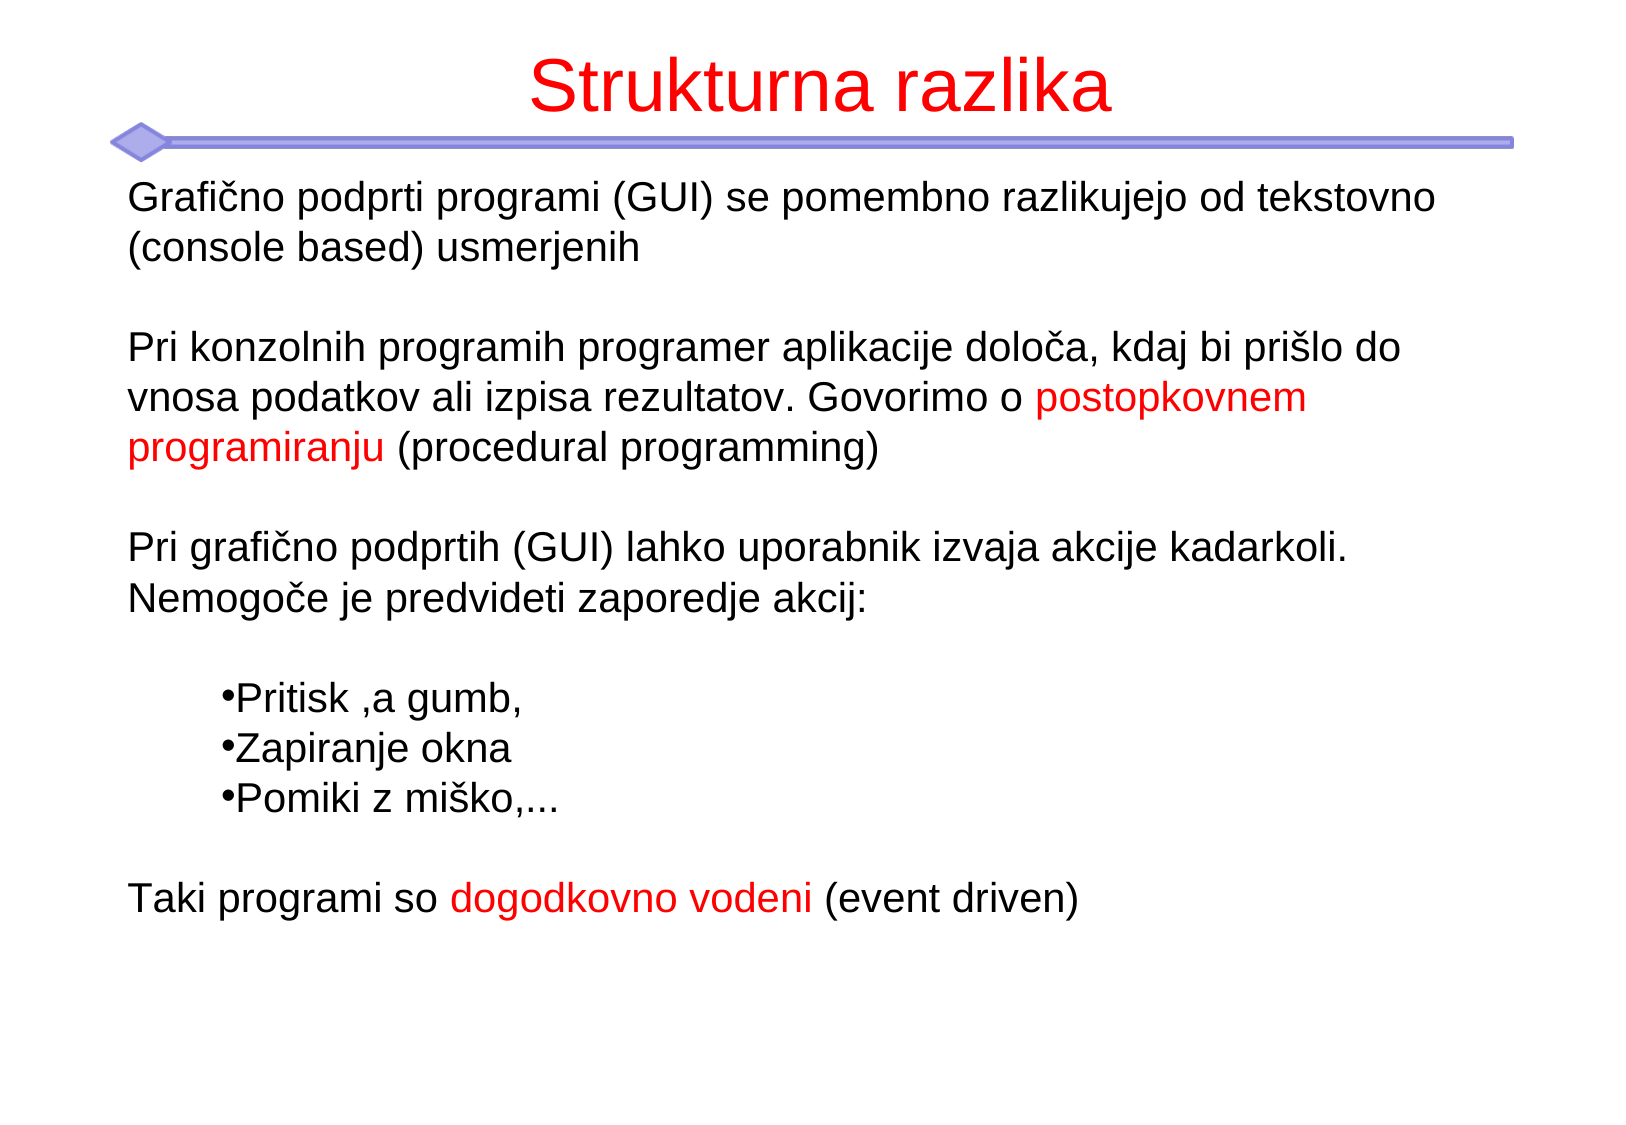

# Strukturna razlika
Grafično podprti programi (GUI) se pomembno razlikujejo od tekstovno (console based) usmerjenih
Pri konzolnih programih programer aplikacije določa, kdaj bi prišlo do vnosa podatkov ali izpisa rezultatov. Govorimo o postopkovnem programiranju (procedural programming)
Pri grafično podprtih (GUI) lahko uporabnik izvaja akcije kadarkoli. Nemogoče je predvideti zaporedje akcij:
Pritisk ,a gumb,
Zapiranje okna
Pomiki z miško,...
Taki programi so dogodkovno vodeni (event driven)